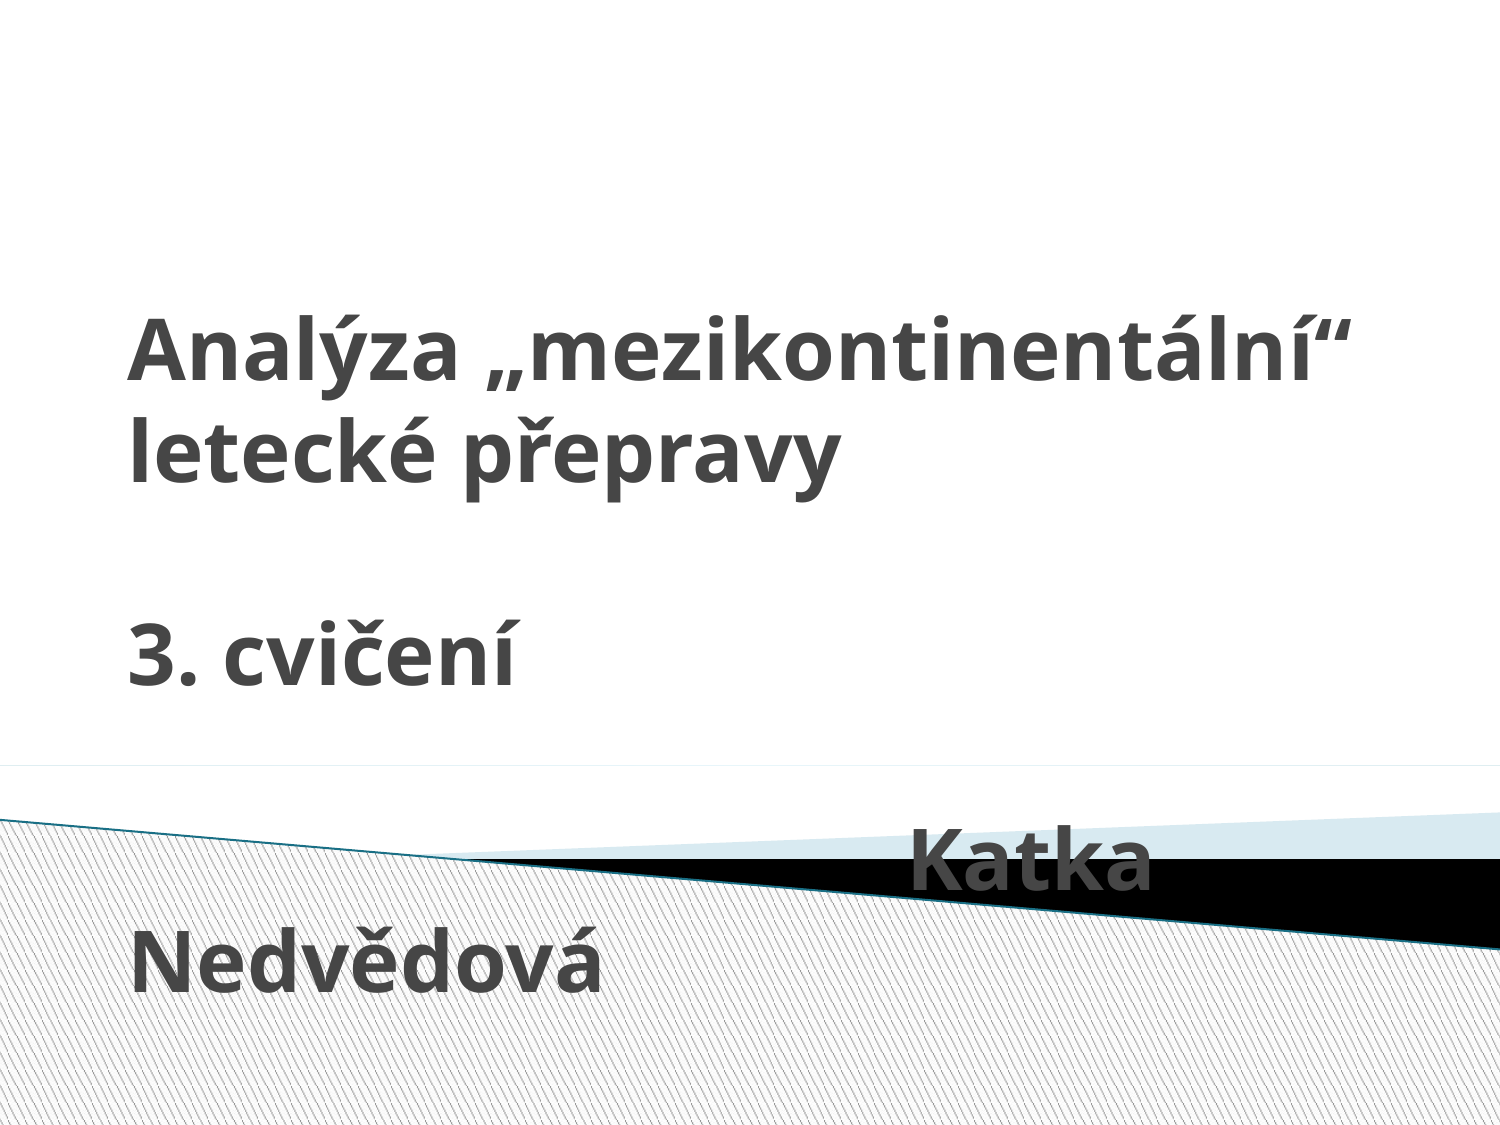

# Analýza „mezikontinentální“ letecké přepravy
3. cvičení
 Katka Nedvědová